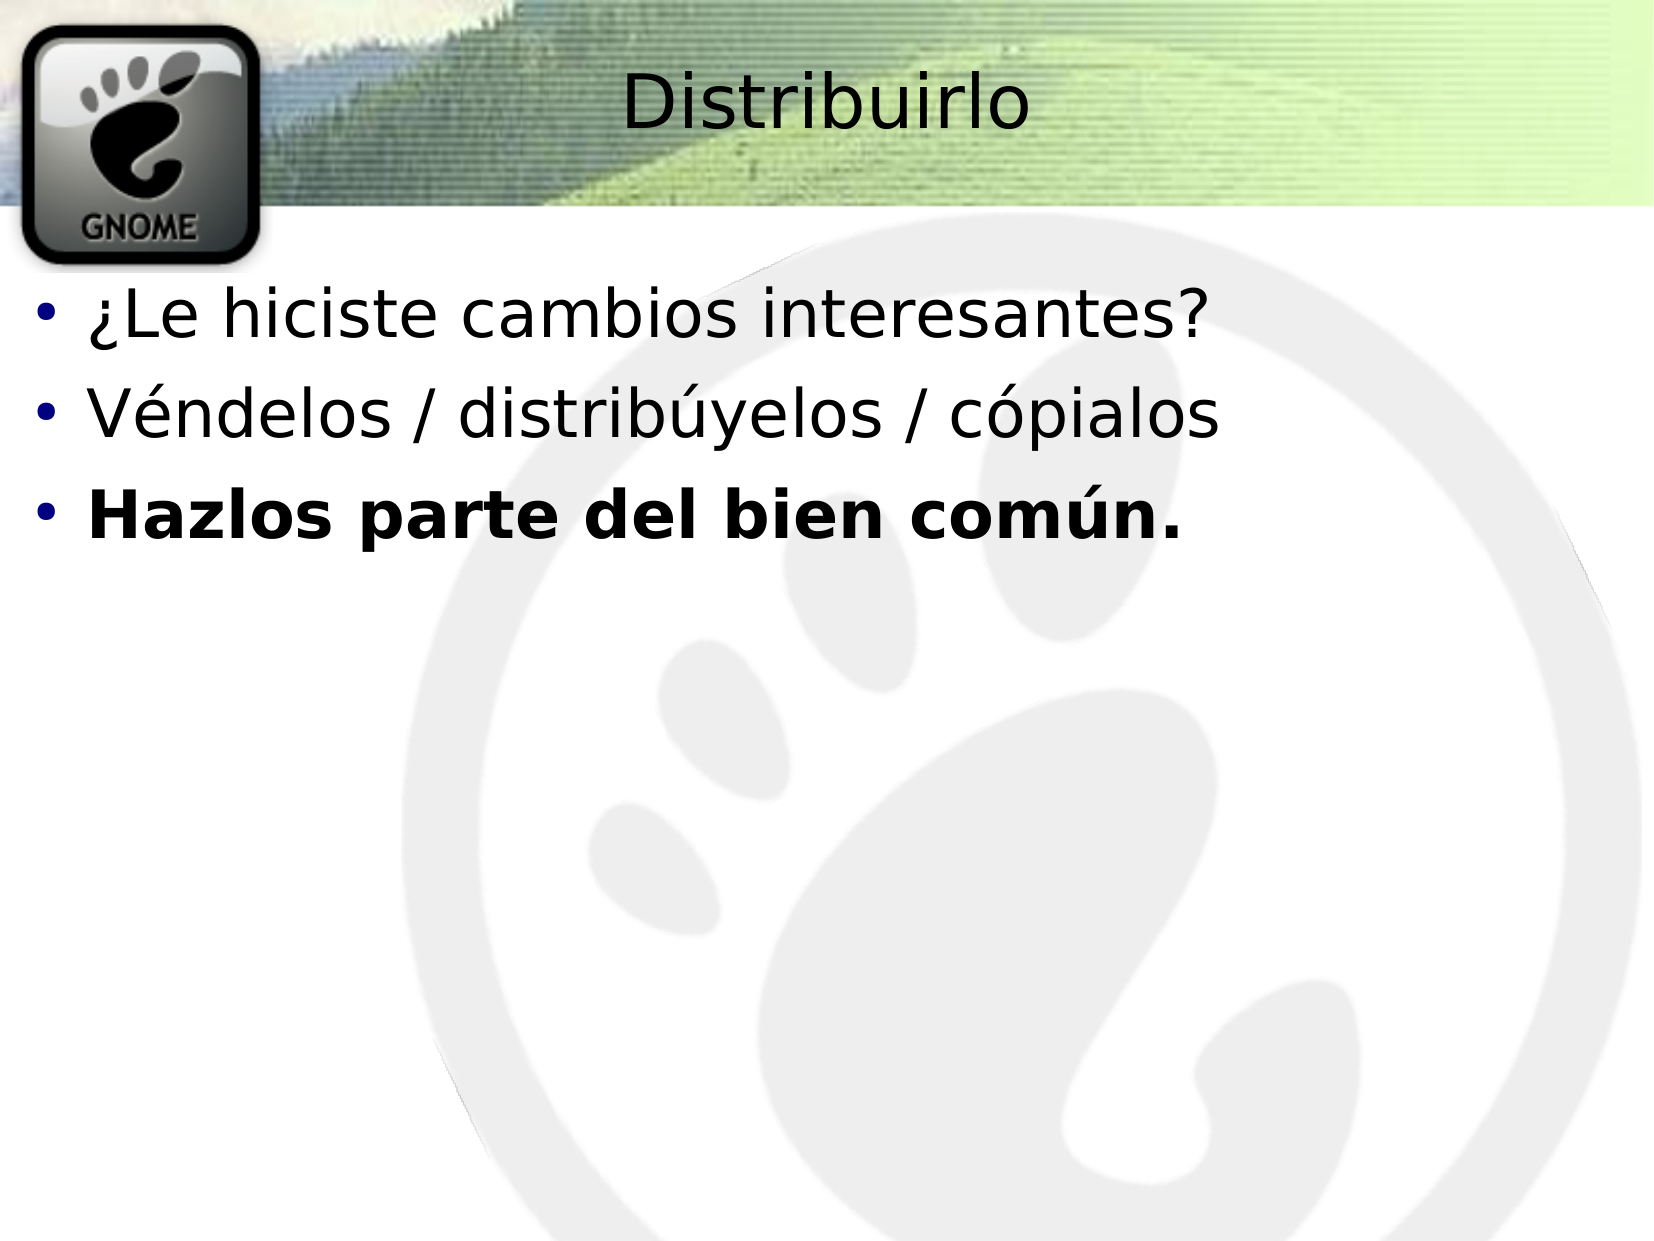

# Distribuirlo
¿Le hiciste cambios interesantes?
Véndelos / distribúyelos / cópialos
Hazlos parte del bien común.